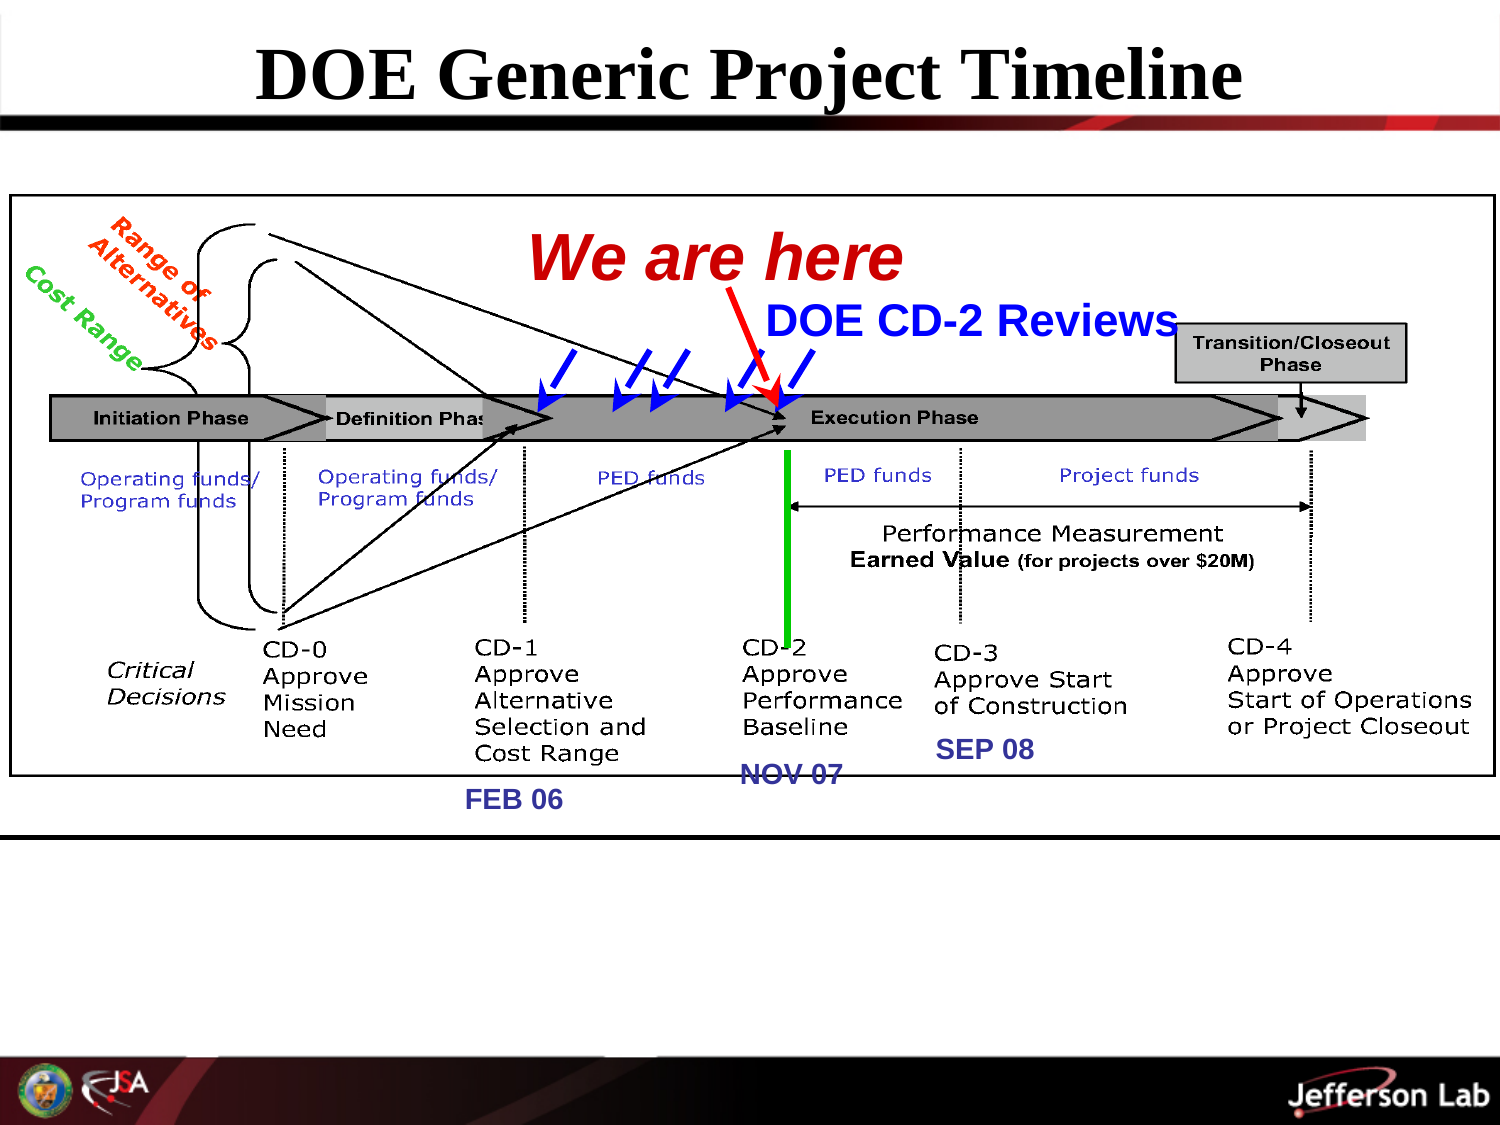

# DOE Generic Project Timeline
We are here
DOE CD-2 Reviews
SEP 08
NOV 07
FEB 06